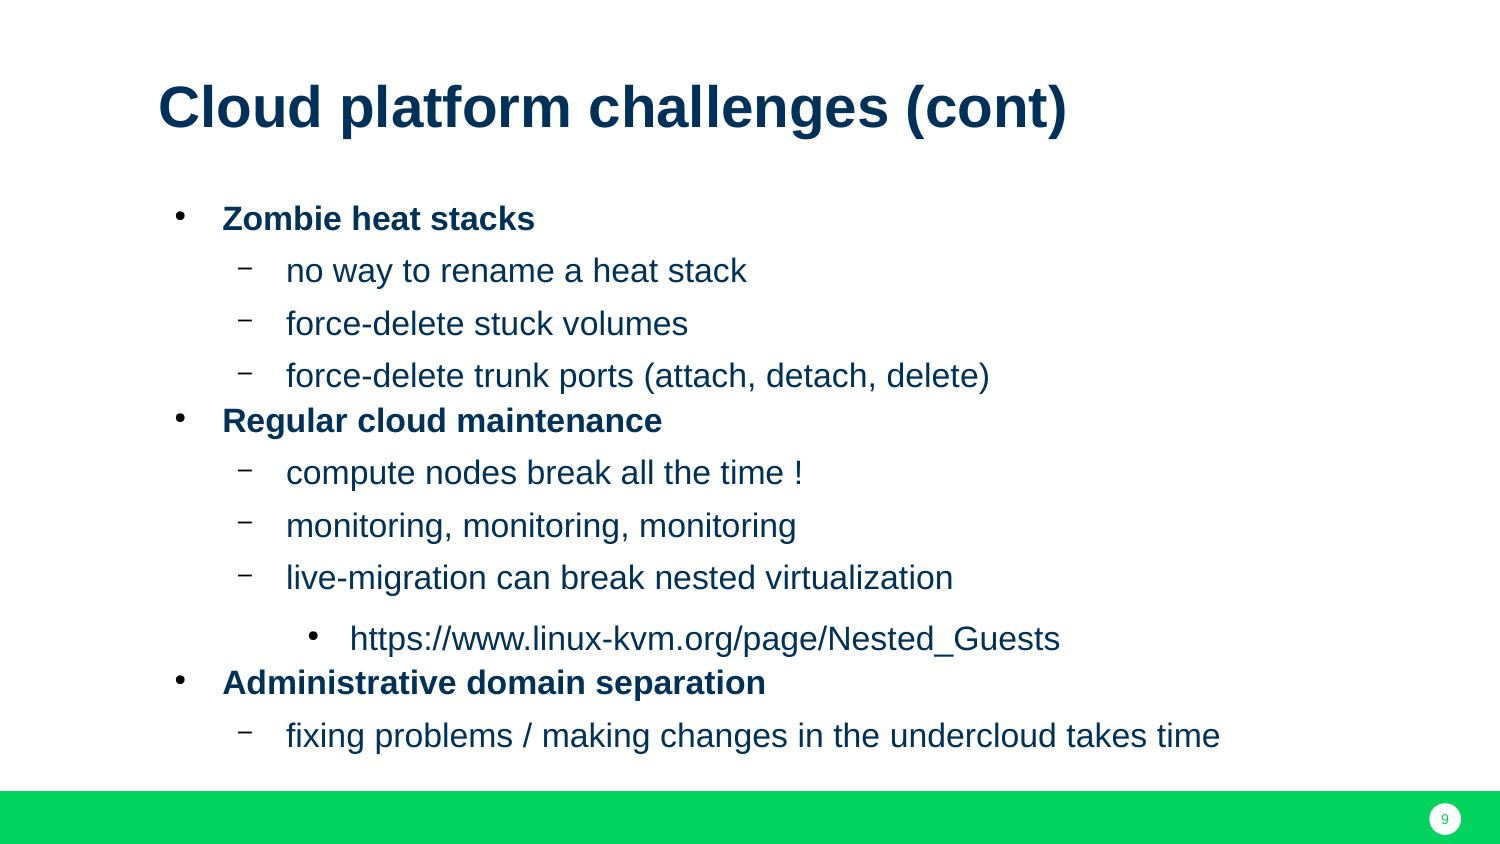

# Cloud platform challenges (cont)
Zombie heat stacks
no way to rename a heat stack
force-delete stuck volumes
force-delete trunk ports (attach, detach, delete)
Regular cloud maintenance
compute nodes break all the time !
monitoring, monitoring, monitoring
live-migration can break nested virtualization
https://www.linux-kvm.org/page/Nested_Guests
Administrative domain separation
fixing problems / making changes in the undercloud takes time